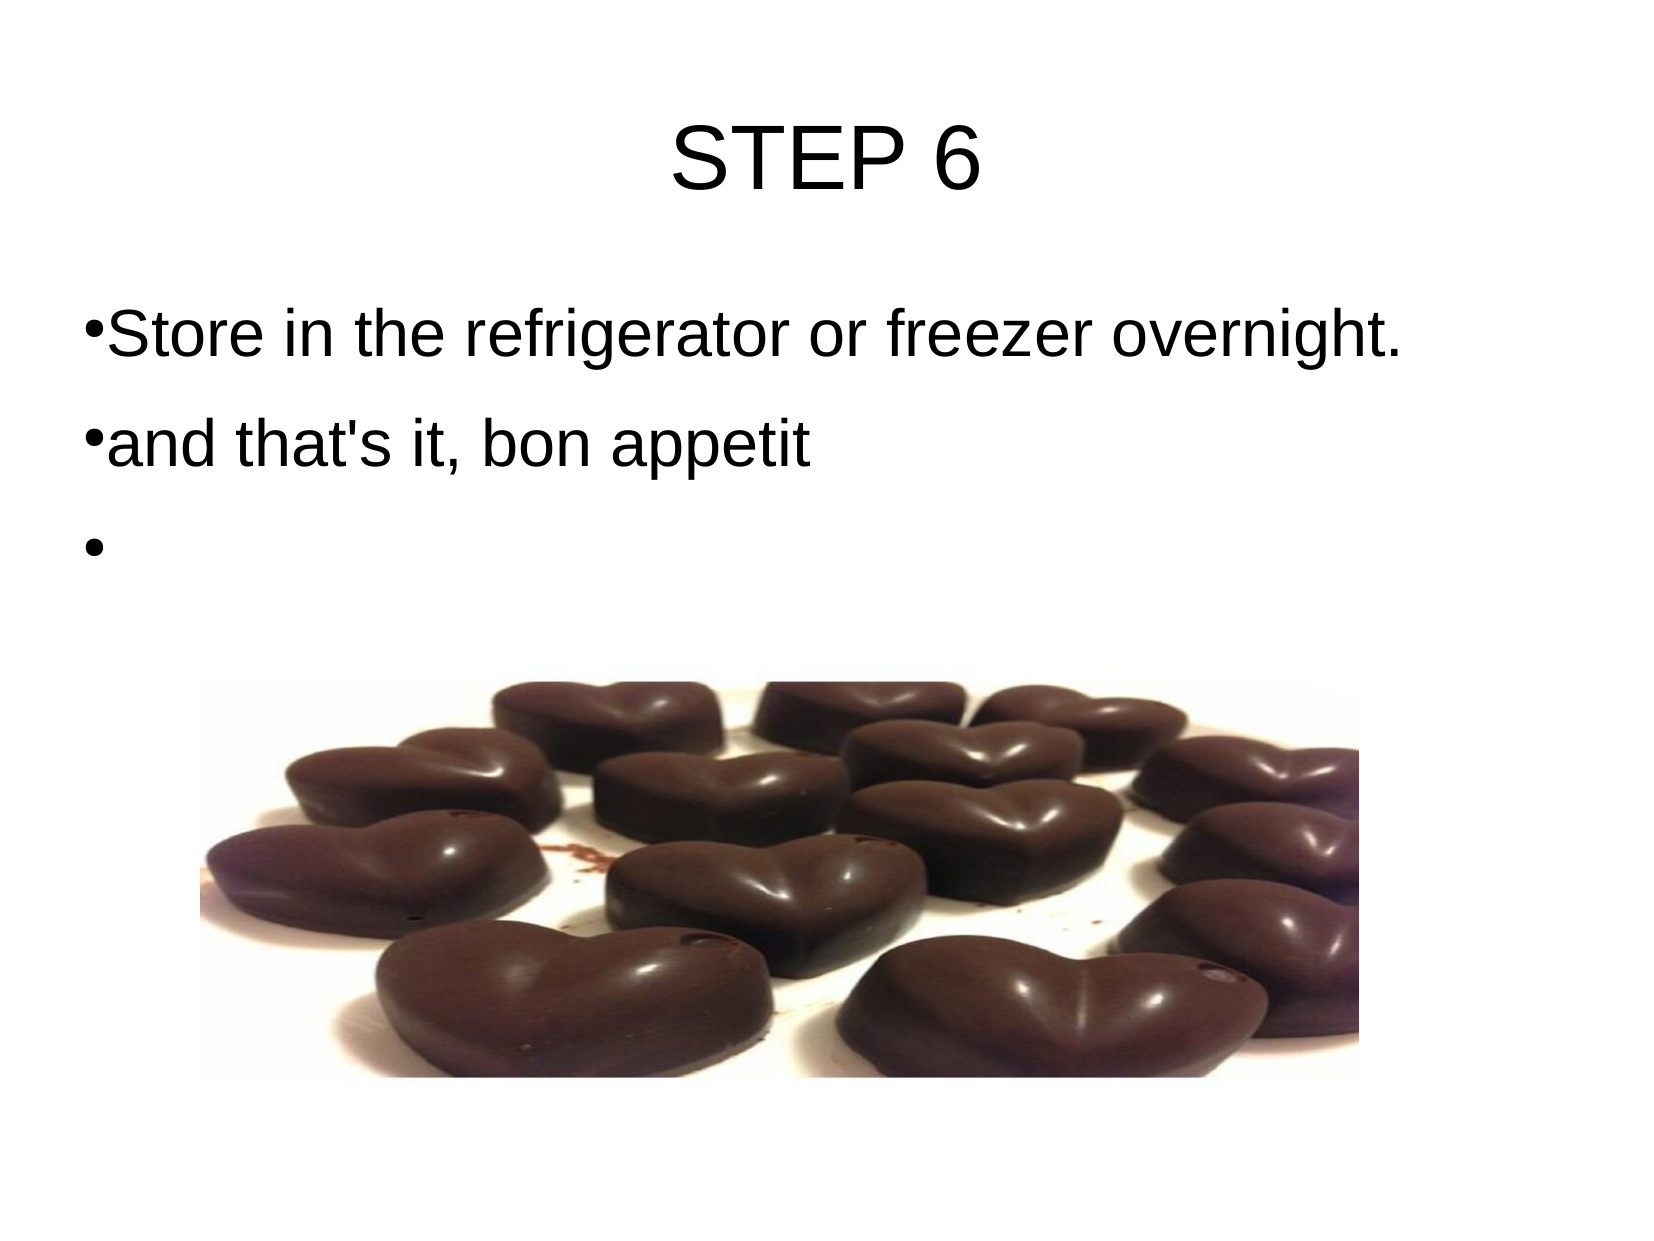

# STEP 6
Store in the refrigerator or freezer overnight.
and that's it, bon appetit